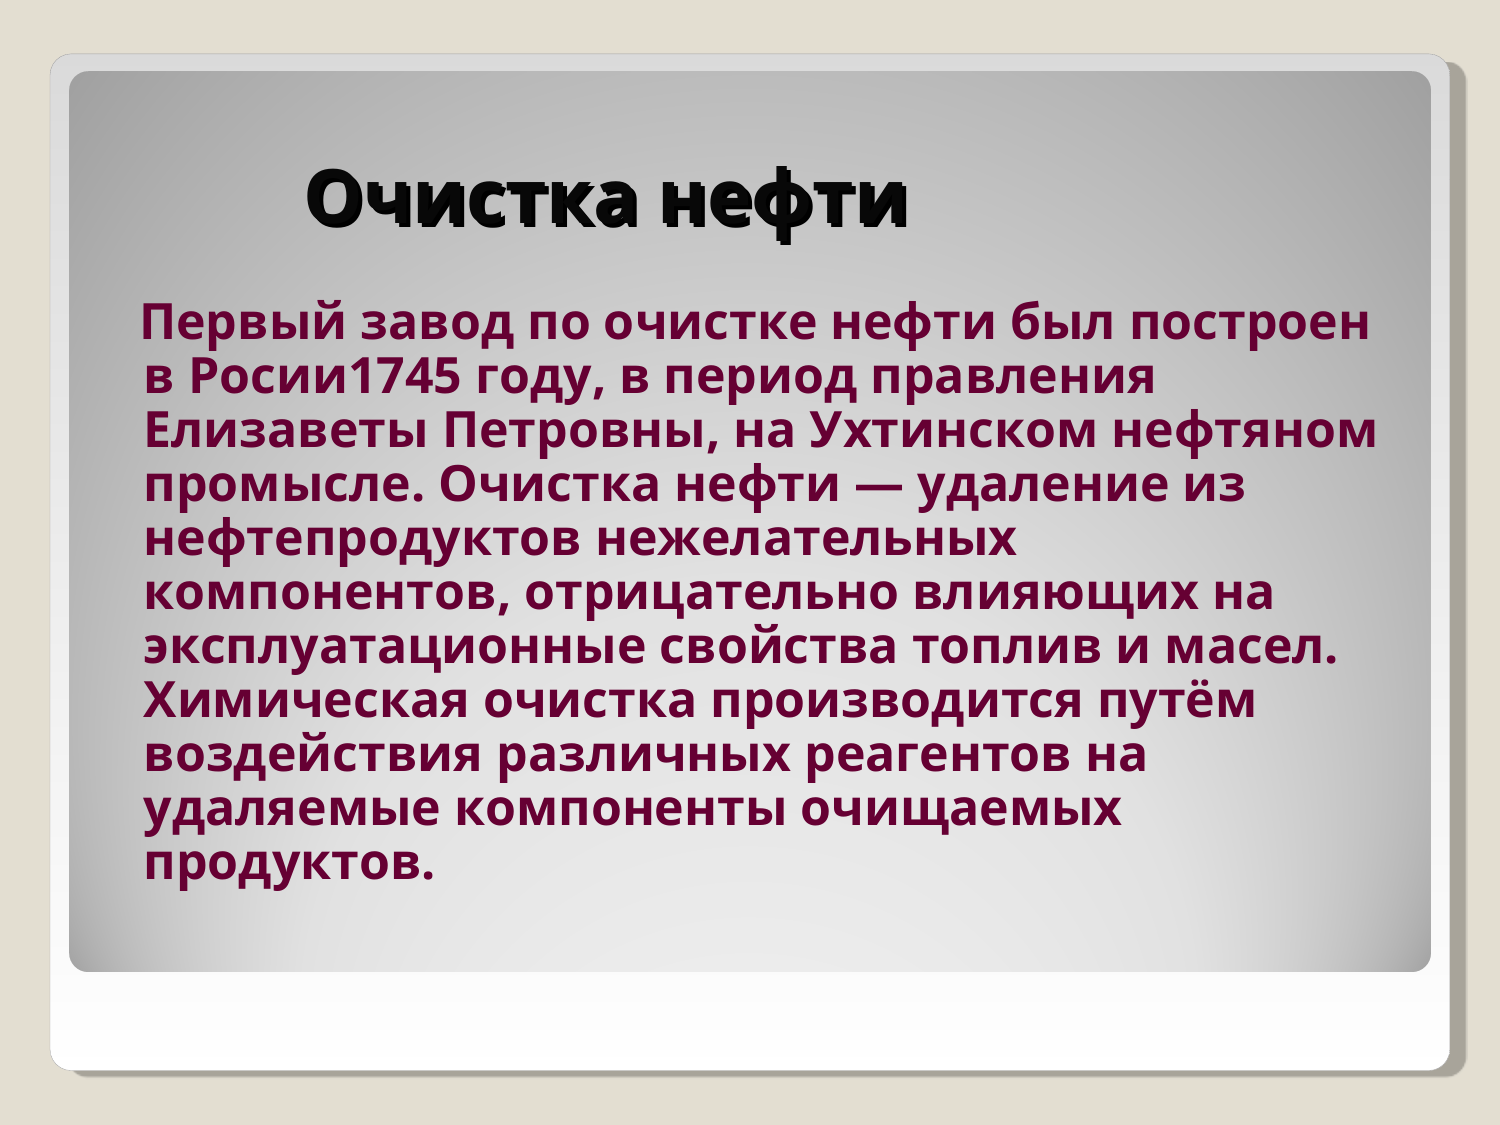

# Очистка нефти
 Первый завод по очистке нефти был построен в Росии1745 году, в период правления Елизаветы Петровны, на Ухтинском нефтяном промысле. Очистка нефти — удаление из нефтепродуктов нежелательных компонентов, отрицательно влияющих на эксплуатационные свойства топлив и масел. Химическая очистка производится путём воздействия различных реагентов на удаляемые компоненты очищаемых продуктов.